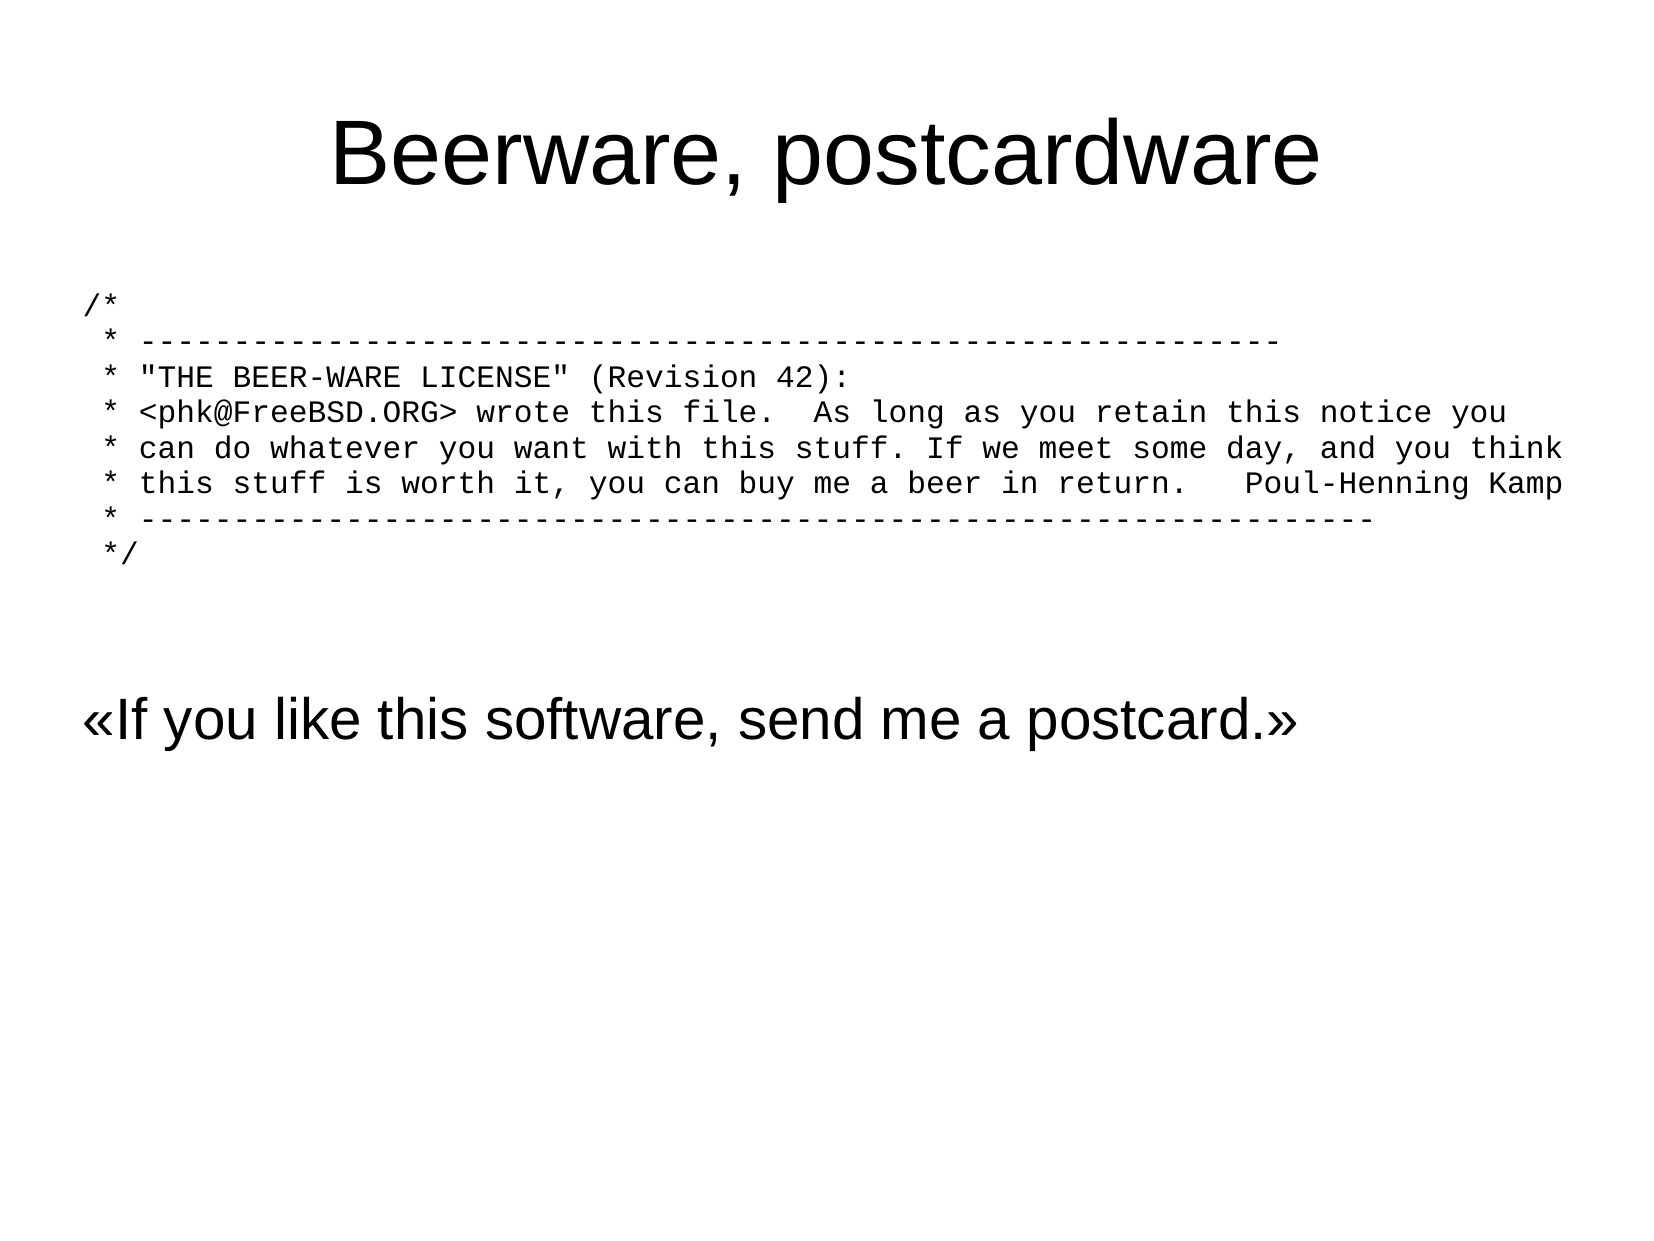

# Beerware, postcardware
/*
 * -------------------------------------------------------------
 * "THE BEER-WARE LICENSE" (Revision 42):
 * <phk@FreeBSD.ORG> wrote this file. As long as you retain this notice you
 * can do whatever you want with this stuff. If we meet some day, and you think
 * this stuff is worth it, you can buy me a beer in return. Poul-Henning Kamp
 * ------------------------------------------------------------------
 */
«If you like this software, send me a postcard.»